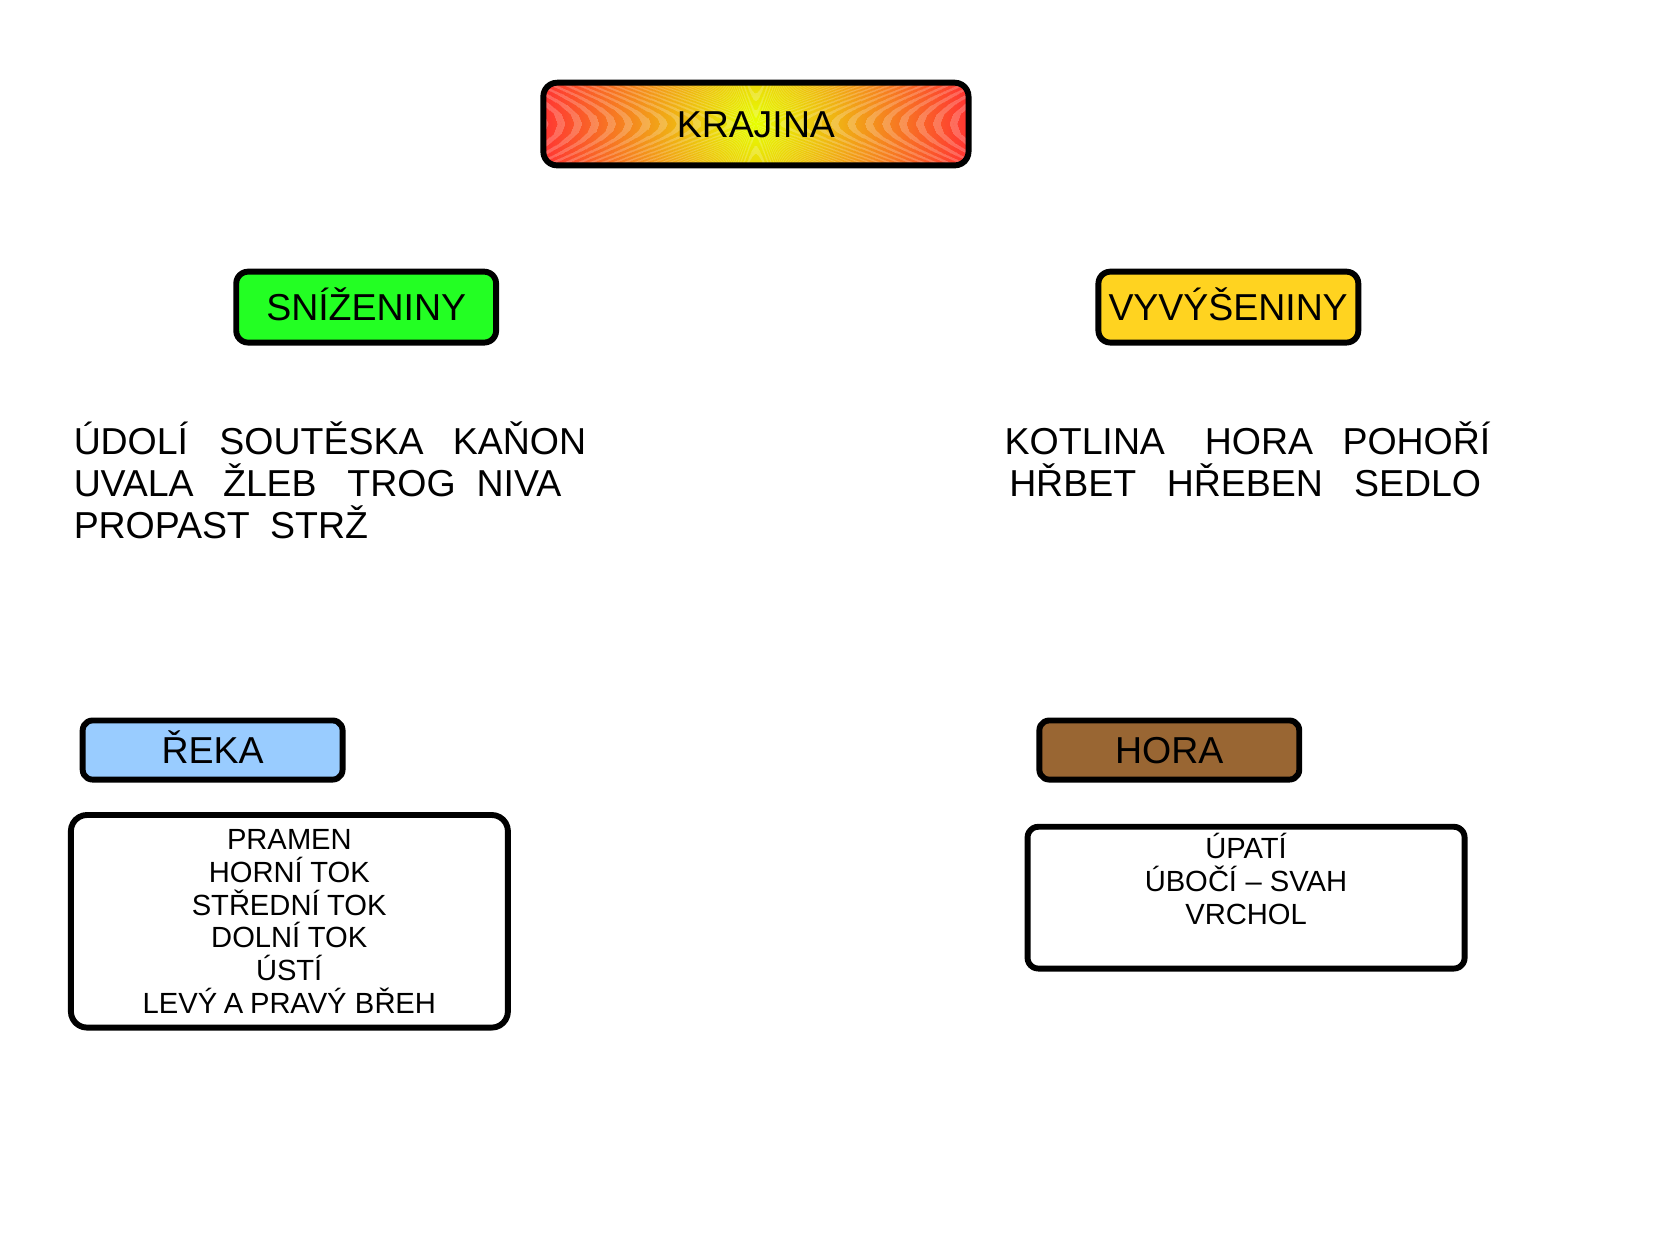

KRAJINA
SNÍŽENINY
VYVÝŠENINY
ÚDOLÍ SOUTĚSKA KAŇON KOTLINA HORA POHOŘÍ
UVALA ŽLEB TROG NIVA HŘBET HŘEBEN SEDLO
PROPAST STRŽ
ŘEKA
HORA
PRAMEN
HORNÍ TOK
STŘEDNÍ TOK
DOLNÍ TOK
ÚSTÍ
LEVÝ A PRAVÝ BŘEH
ÚPATÍ
ÚBOČÍ – SVAH
VRCHOL